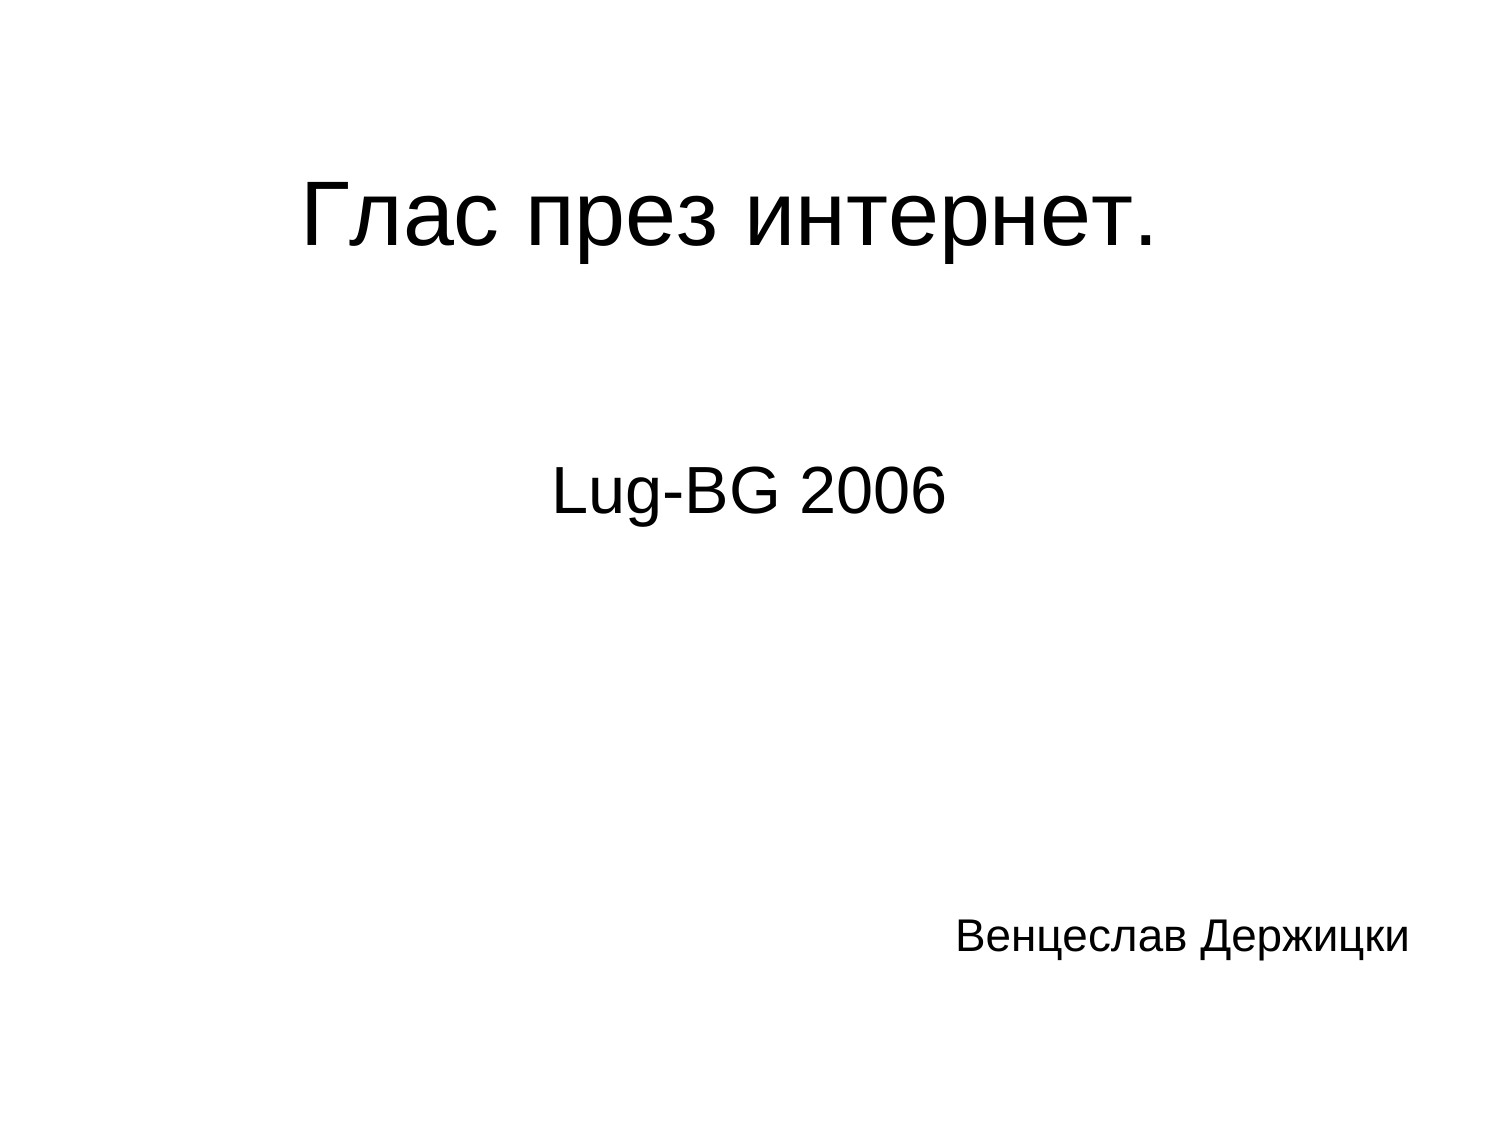

# Глас през интернет.
Lug-BG 2006
Венцеслав Держицки